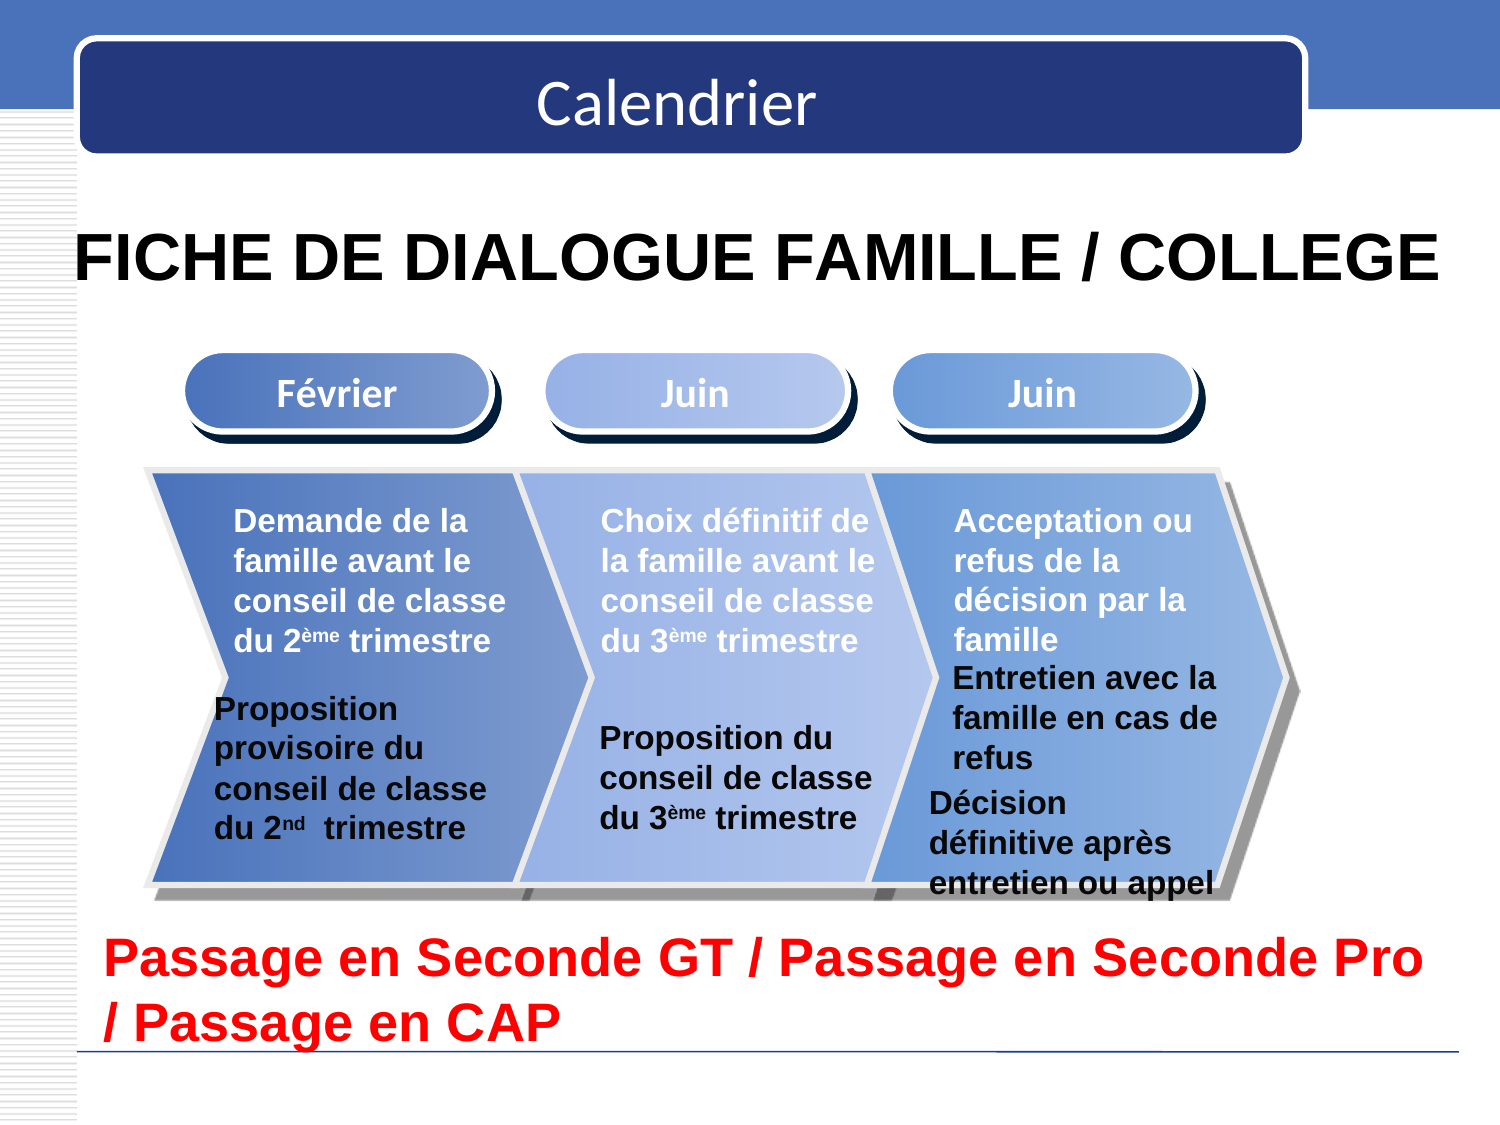

Calendrier
FICHE DE DIALOGUE FAMILLE / COLLEGE
Février
Juin
Juin
Acceptation ou refus de la décision par la famille
Demande de la famille avant le conseil de classe du 2ème trimestre
Choix définitif de la famille avant le conseil de classe du 3ème trimestre
Entretien avec la famille en cas de refus
Proposition provisoire du conseil de classe du 2nd trimestre
Proposition du conseil de classe du 3ème trimestre
Décision définitive après entretien ou appel
Passage en Seconde GT / Passage en Seconde Pro / Passage en CAP